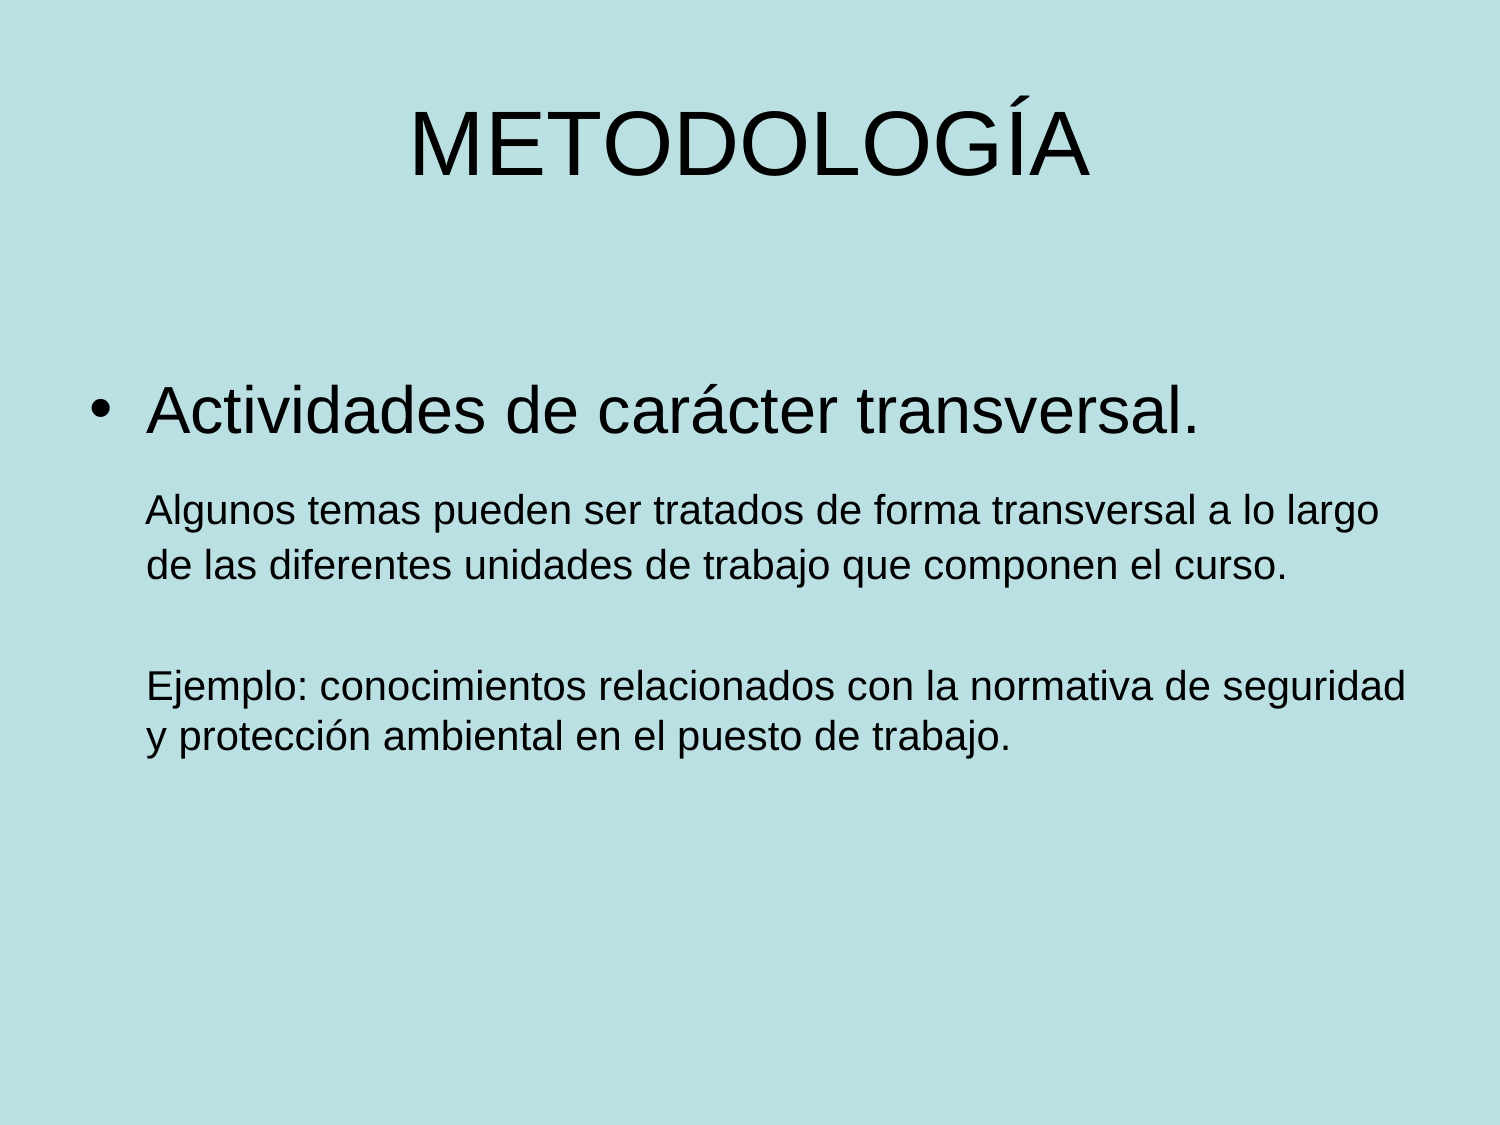

# METODOLOGÍA
Actividades de carácter transversal.
 Algunos temas pueden ser tratados de forma transversal a lo largo de las diferentes unidades de trabajo que componen el curso.
	Ejemplo: conocimientos relacionados con la normativa de seguridad y protección ambiental en el puesto de trabajo.